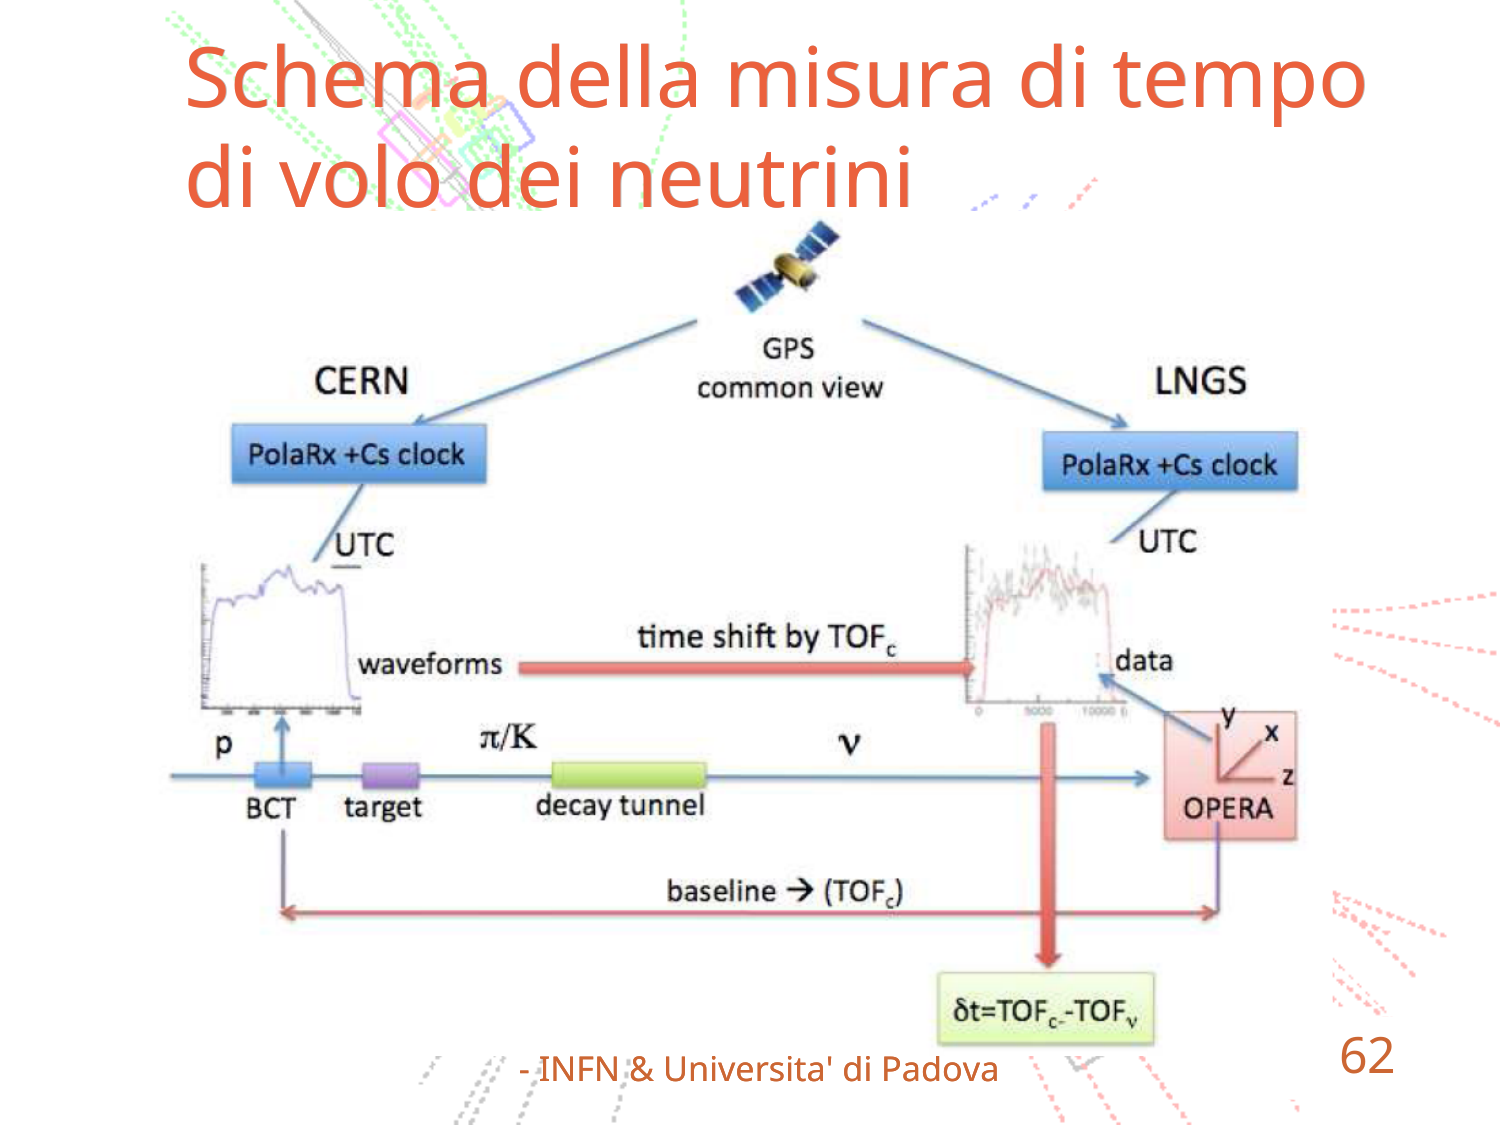

Schema della misura di tempo di volo dei neutrini
62